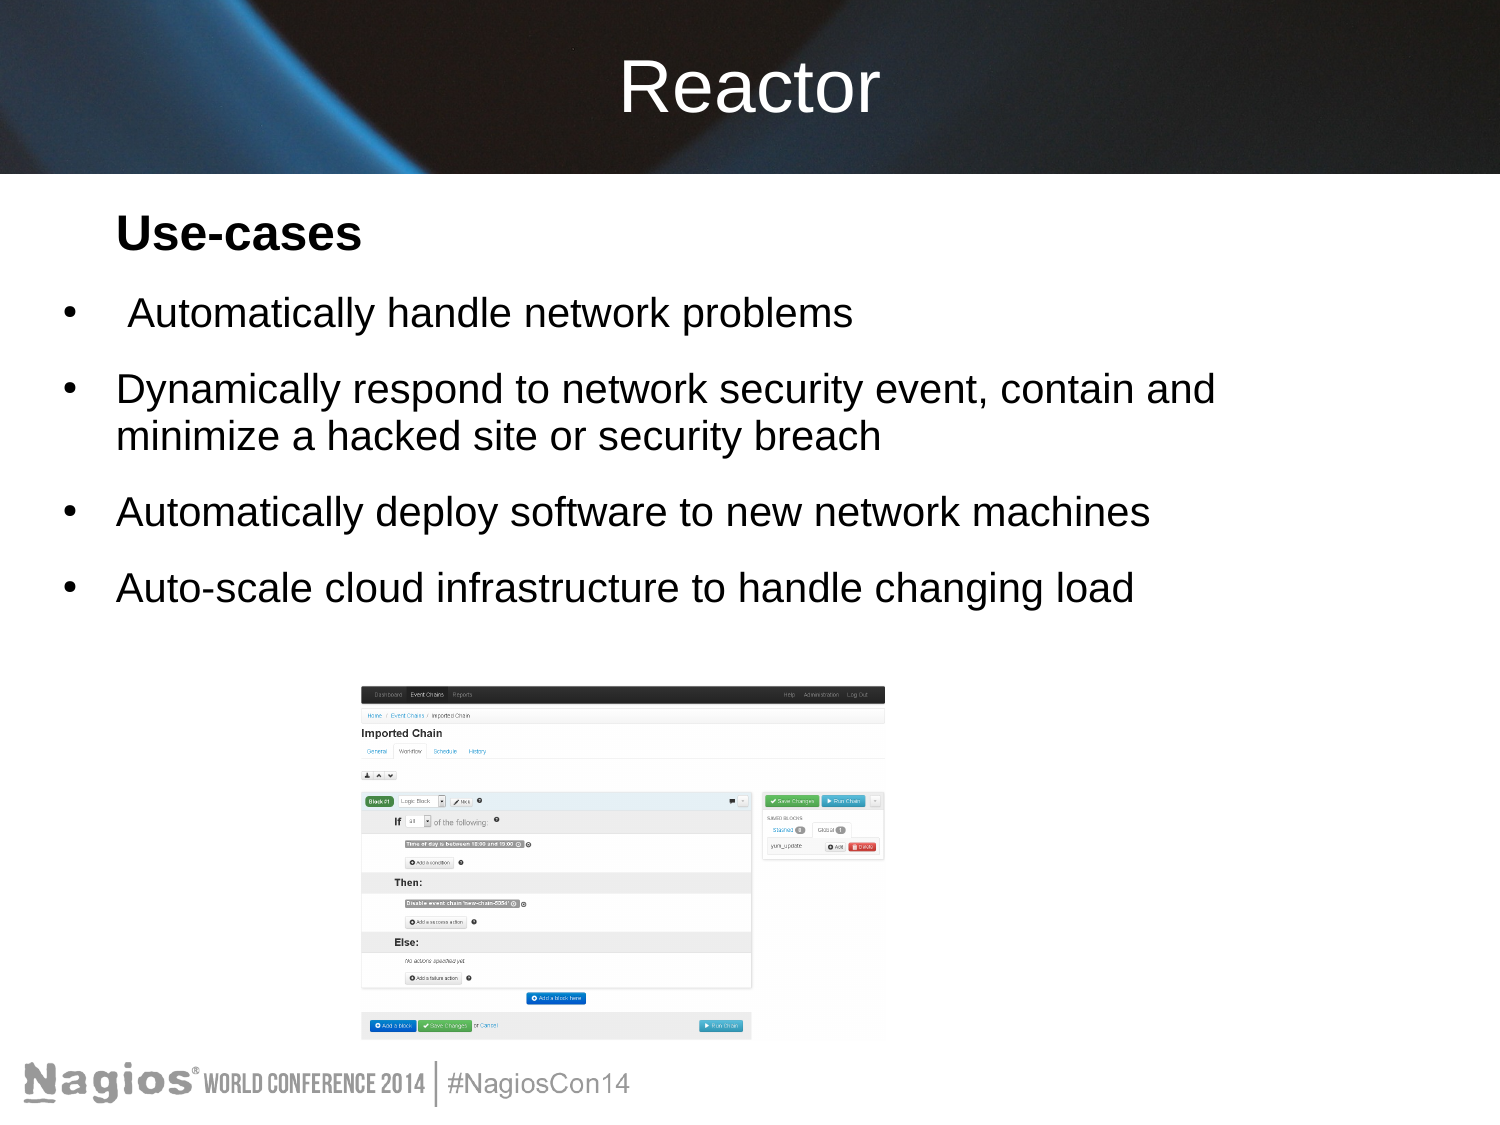

# Reactor
Use-cases
 Automatically handle network problems
Dynamically respond to network security event, contain and minimize a hacked site or security breach
Automatically deploy software to new network machines
Auto-scale cloud infrastructure to handle changing load